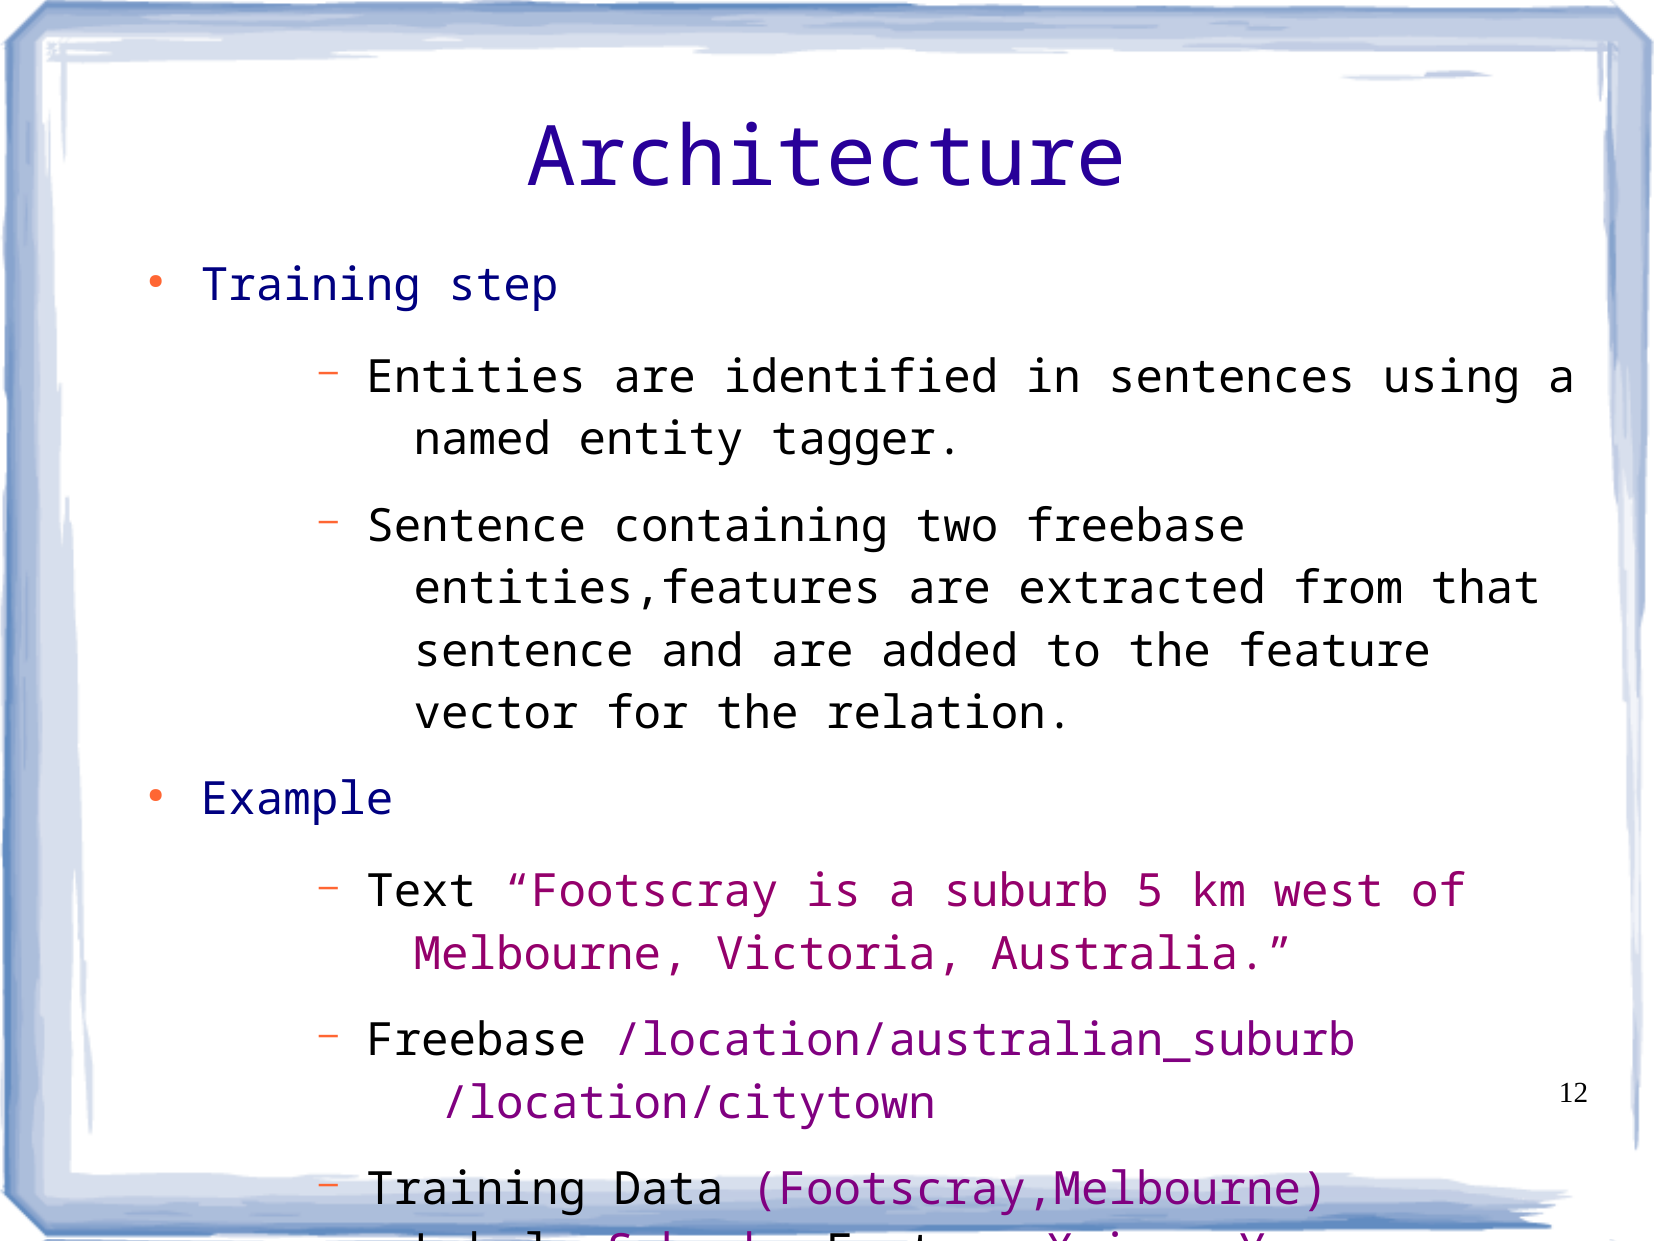

# Architecture
Training step
Entities are identified in sentences using a named entity tagger.
Sentence containing two freebase entities,features are extracted from that sentence and are added to the feature vector for the relation.
Example
Text “Footscray is a suburb 5 km west of Melbourne, Victoria, Australia.”
Freebase /location/australian_suburb
 /location/citytown
Training Data (Footscray,Melbourne)
Label: Suburb, Feature X is a Y
12